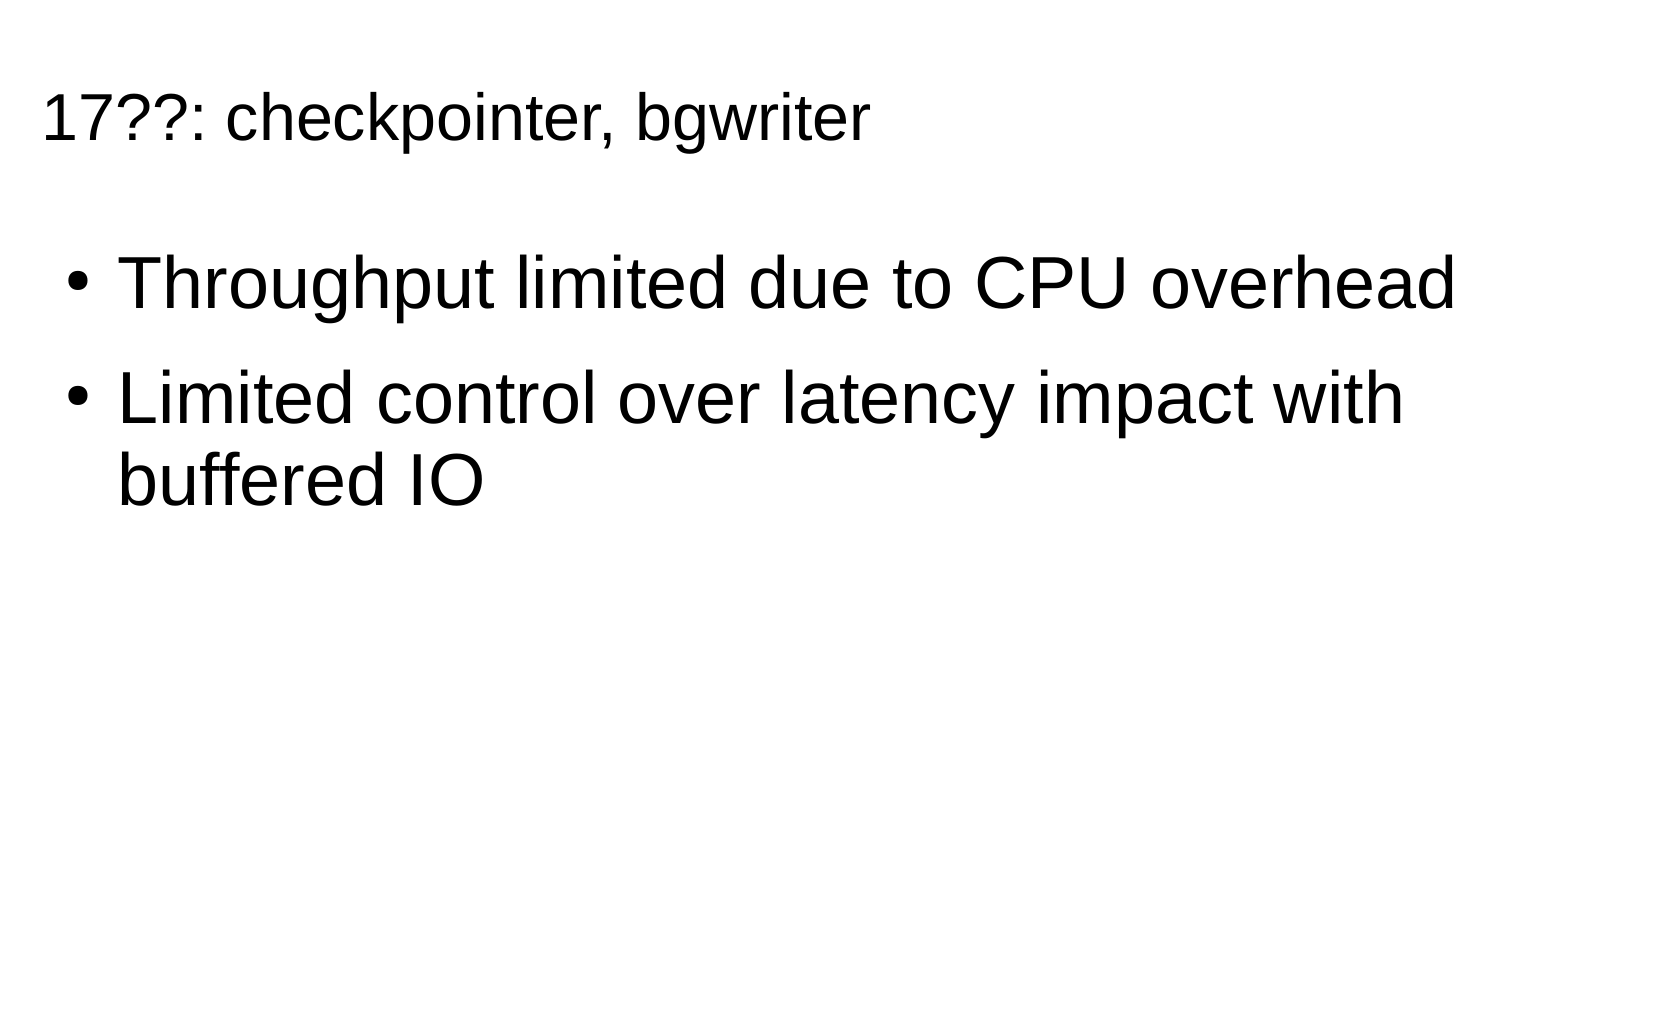

# 17??: checkpointer, bgwriter
Throughput limited due to CPU overhead
Limited control over latency impact with buffered IO